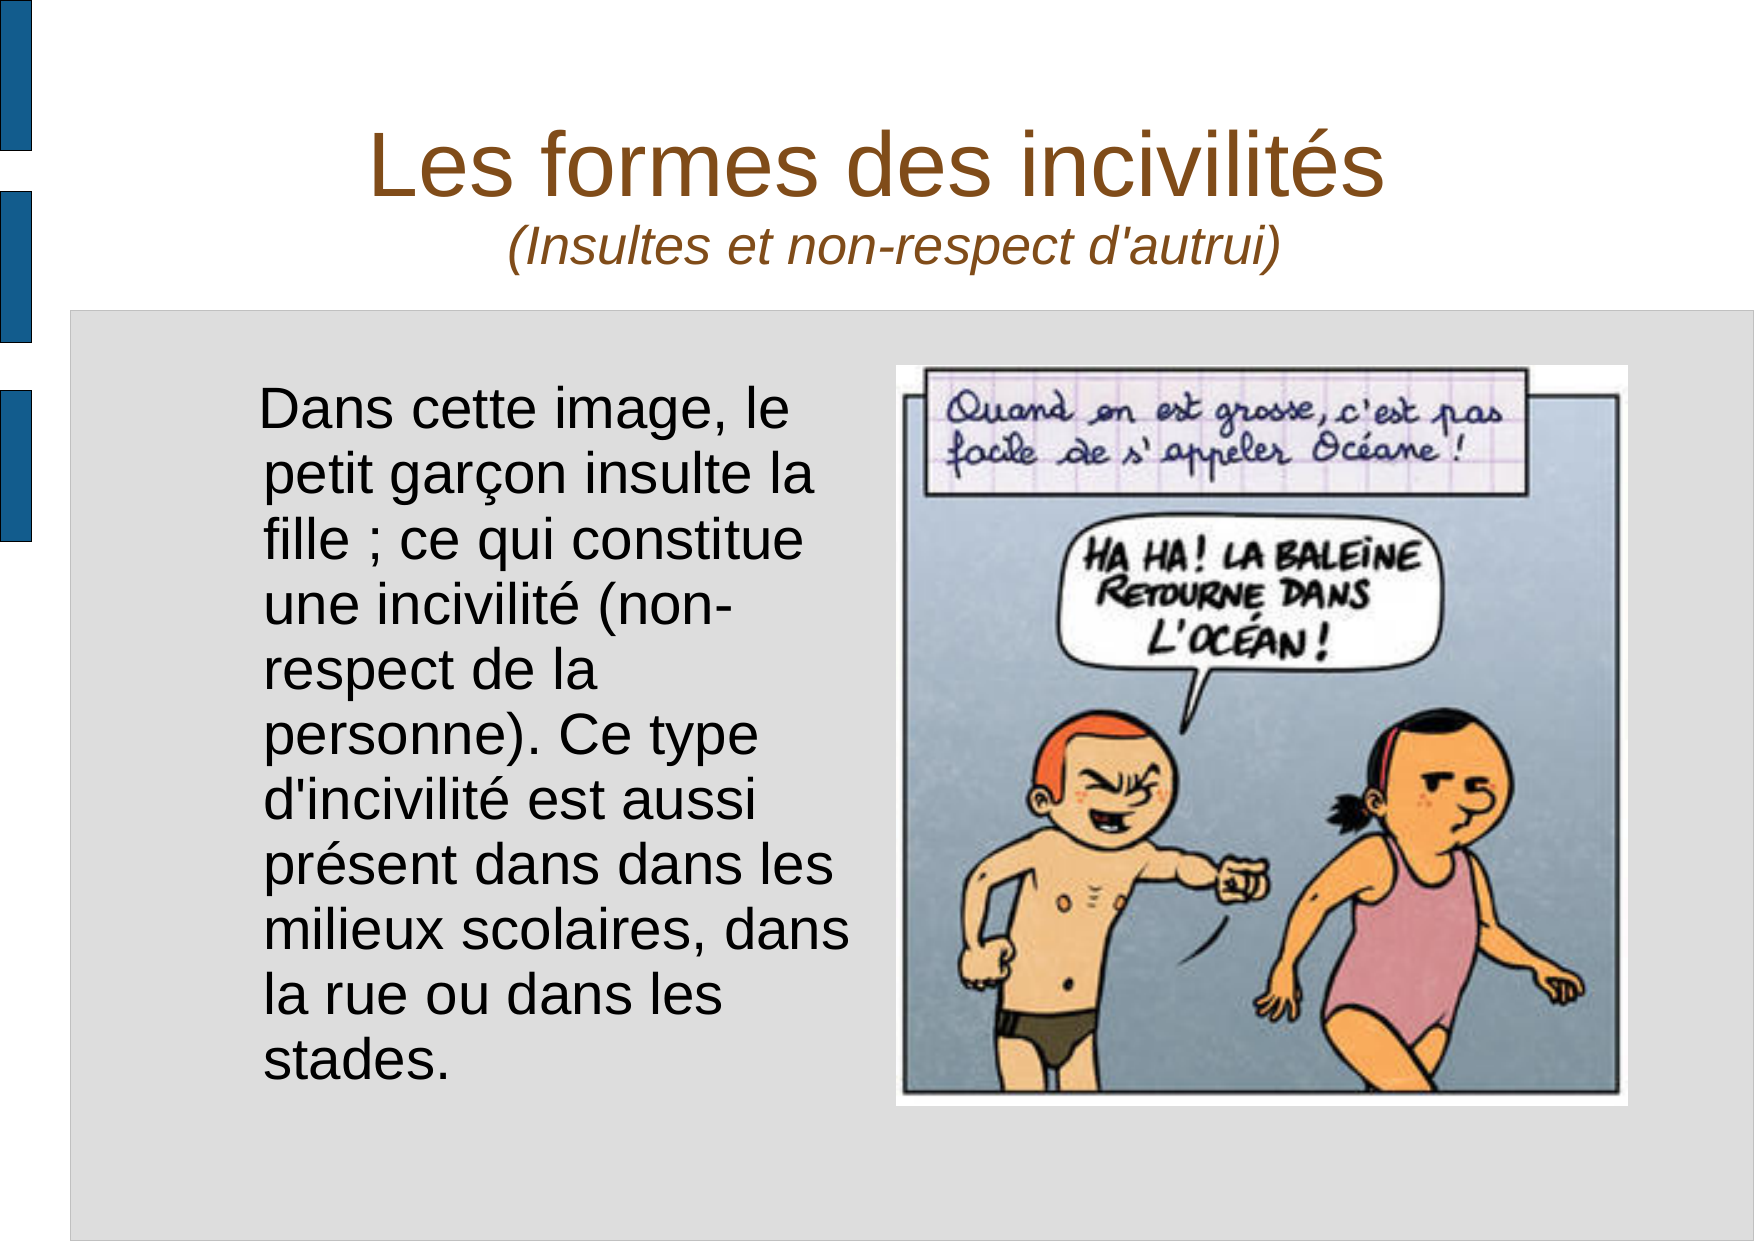

# Les formes des incivilités (Insultes et non-respect d'autrui)
 Dans cette image, le petit garçon insulte la fille ; ce qui constitue une incivilité (non-respect de la personne). Ce type d'incivilité est aussi présent dans dans les milieux scolaires, dans la rue ou dans les stades.